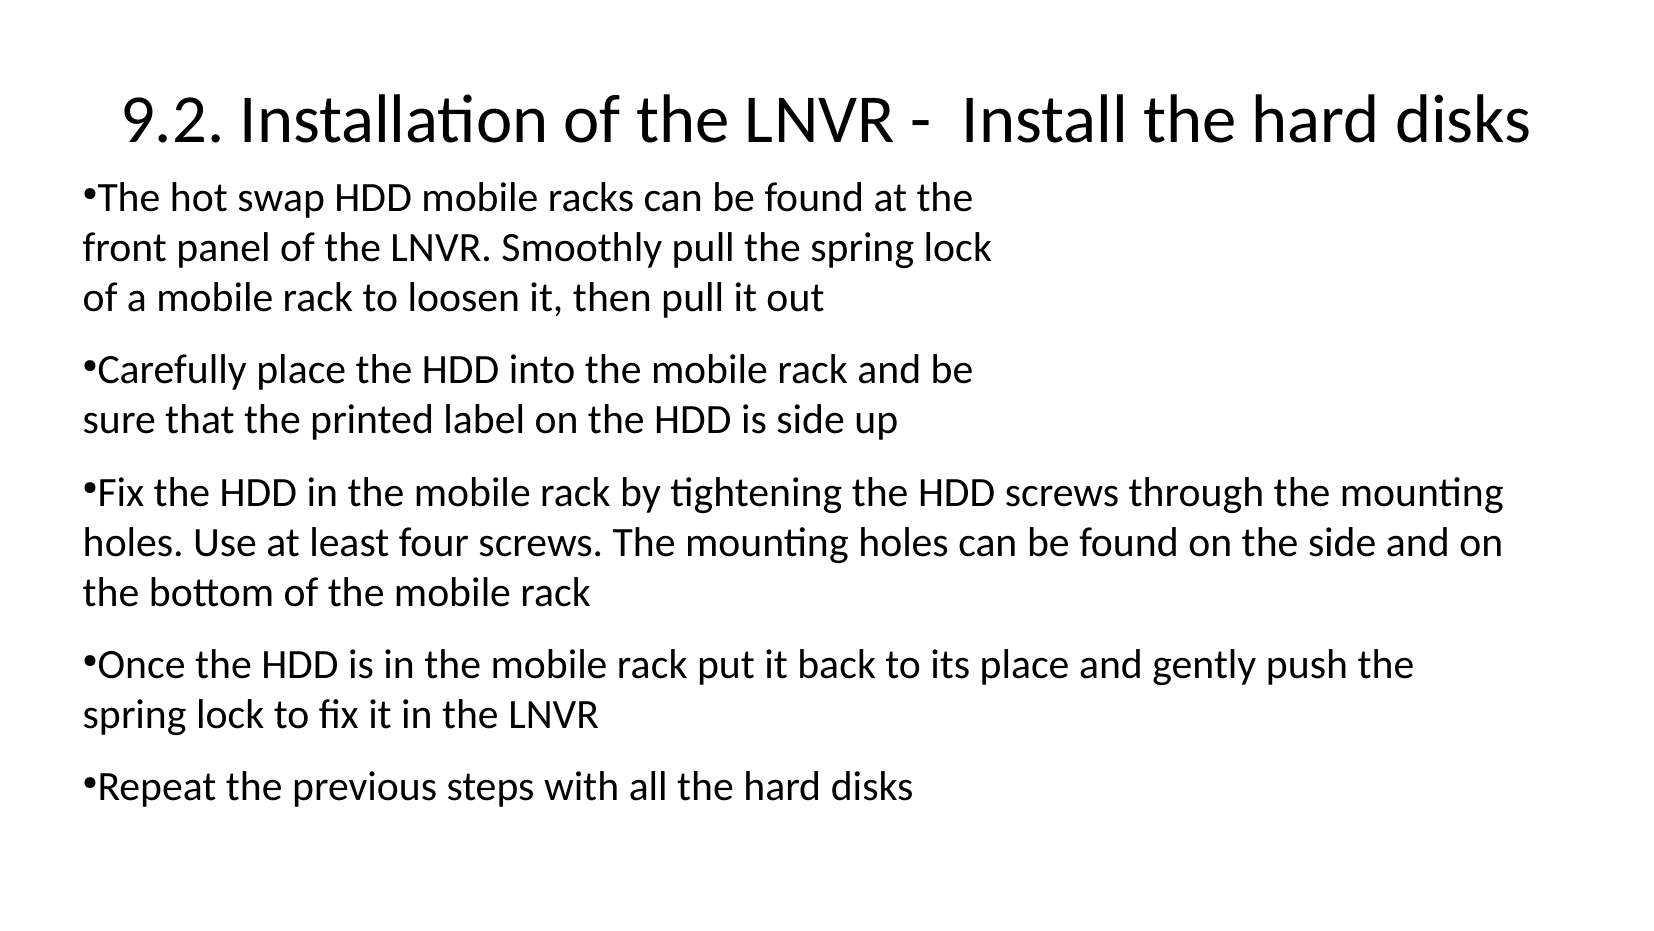

# 9.2. Installation of the LNVR - Install the hard disks
The hot swap HDD mobile racks can be found at the
front panel of the LNVR. Smoothly pull the spring lock
of a mobile rack to loosen it, then pull it out
Carefully place the HDD into the mobile rack and be
sure that the printed label on the HDD is side up
Fix the HDD in the mobile rack by tightening the HDD screws through the mounting holes. Use at least four screws. The mounting holes can be found on the side and on the bottom of the mobile rack
Once the HDD is in the mobile rack put it back to its place and gently push the spring lock to fix it in the LNVR
Repeat the previous steps with all the hard disks